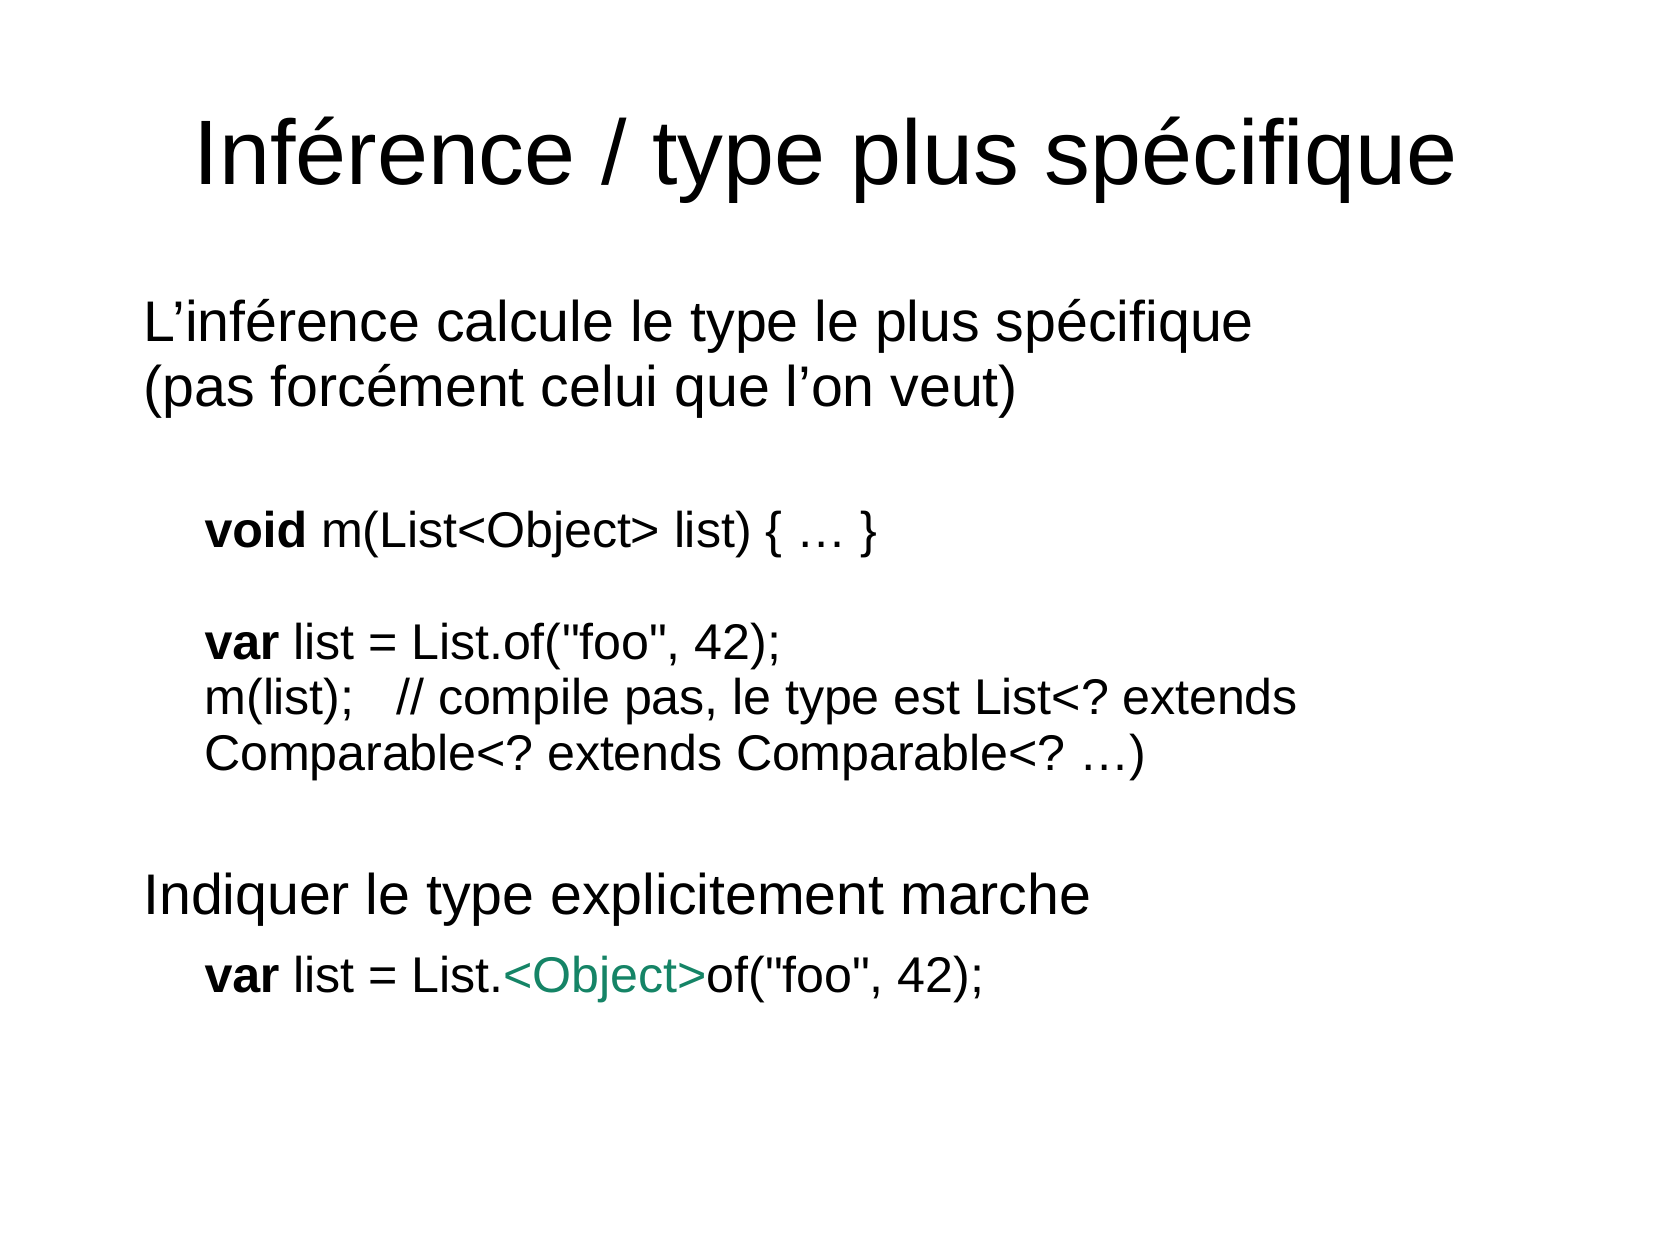

# Inférence / type plus spécifique
L’inférence calcule le type le plus spécifique
(pas forcément celui que l’on veut)
void m(List<Object> list) { … }
var list = List.of("foo", 42);
m(list); // compile pas, le type est List<? extends Comparable<? extends Comparable<? …)
Indiquer le type explicitement marche
var list = List.<Object>of("foo", 42);